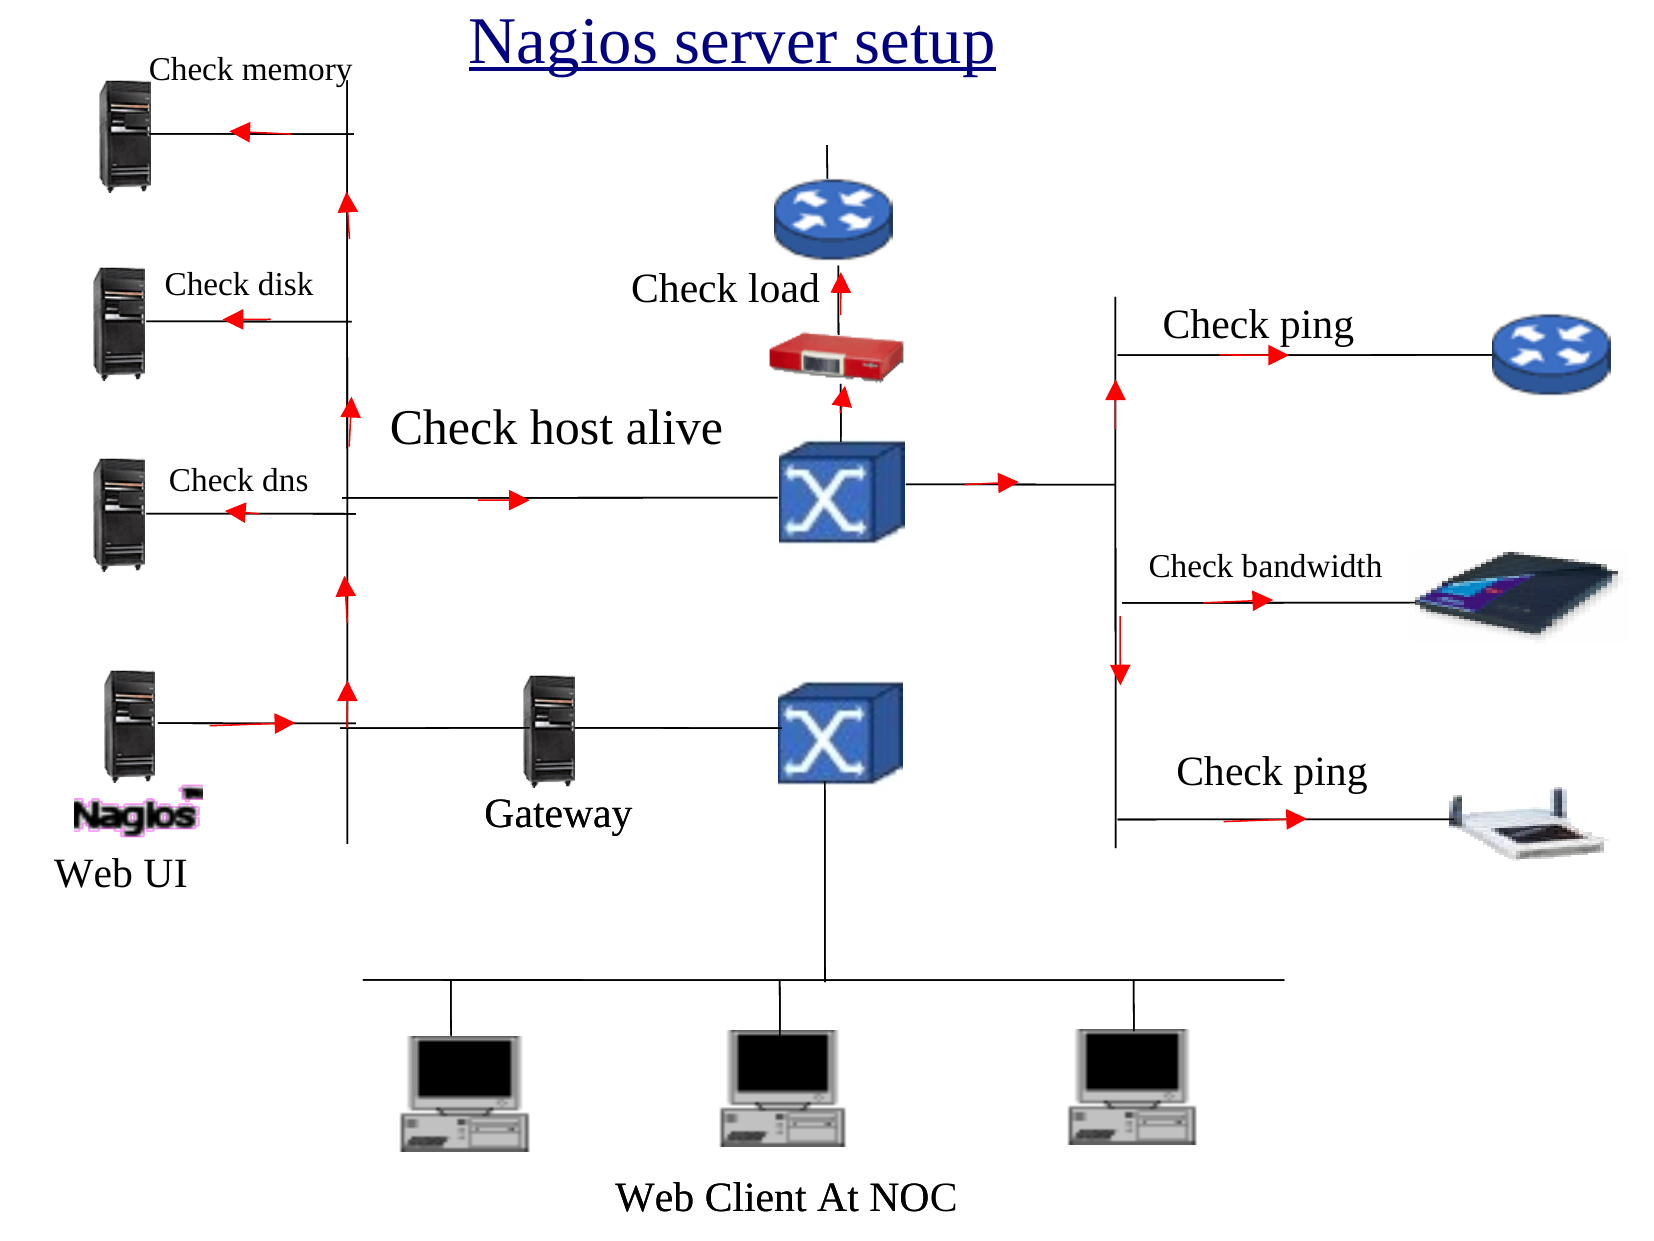

Nagios server setup
Check memory
Check load
Check disk
Check ping
Check host alive
Check dns
 Check bandwidth
Check ping
Gateway
Gateway
Web UI
Web Client At NOC
Web Client At NO